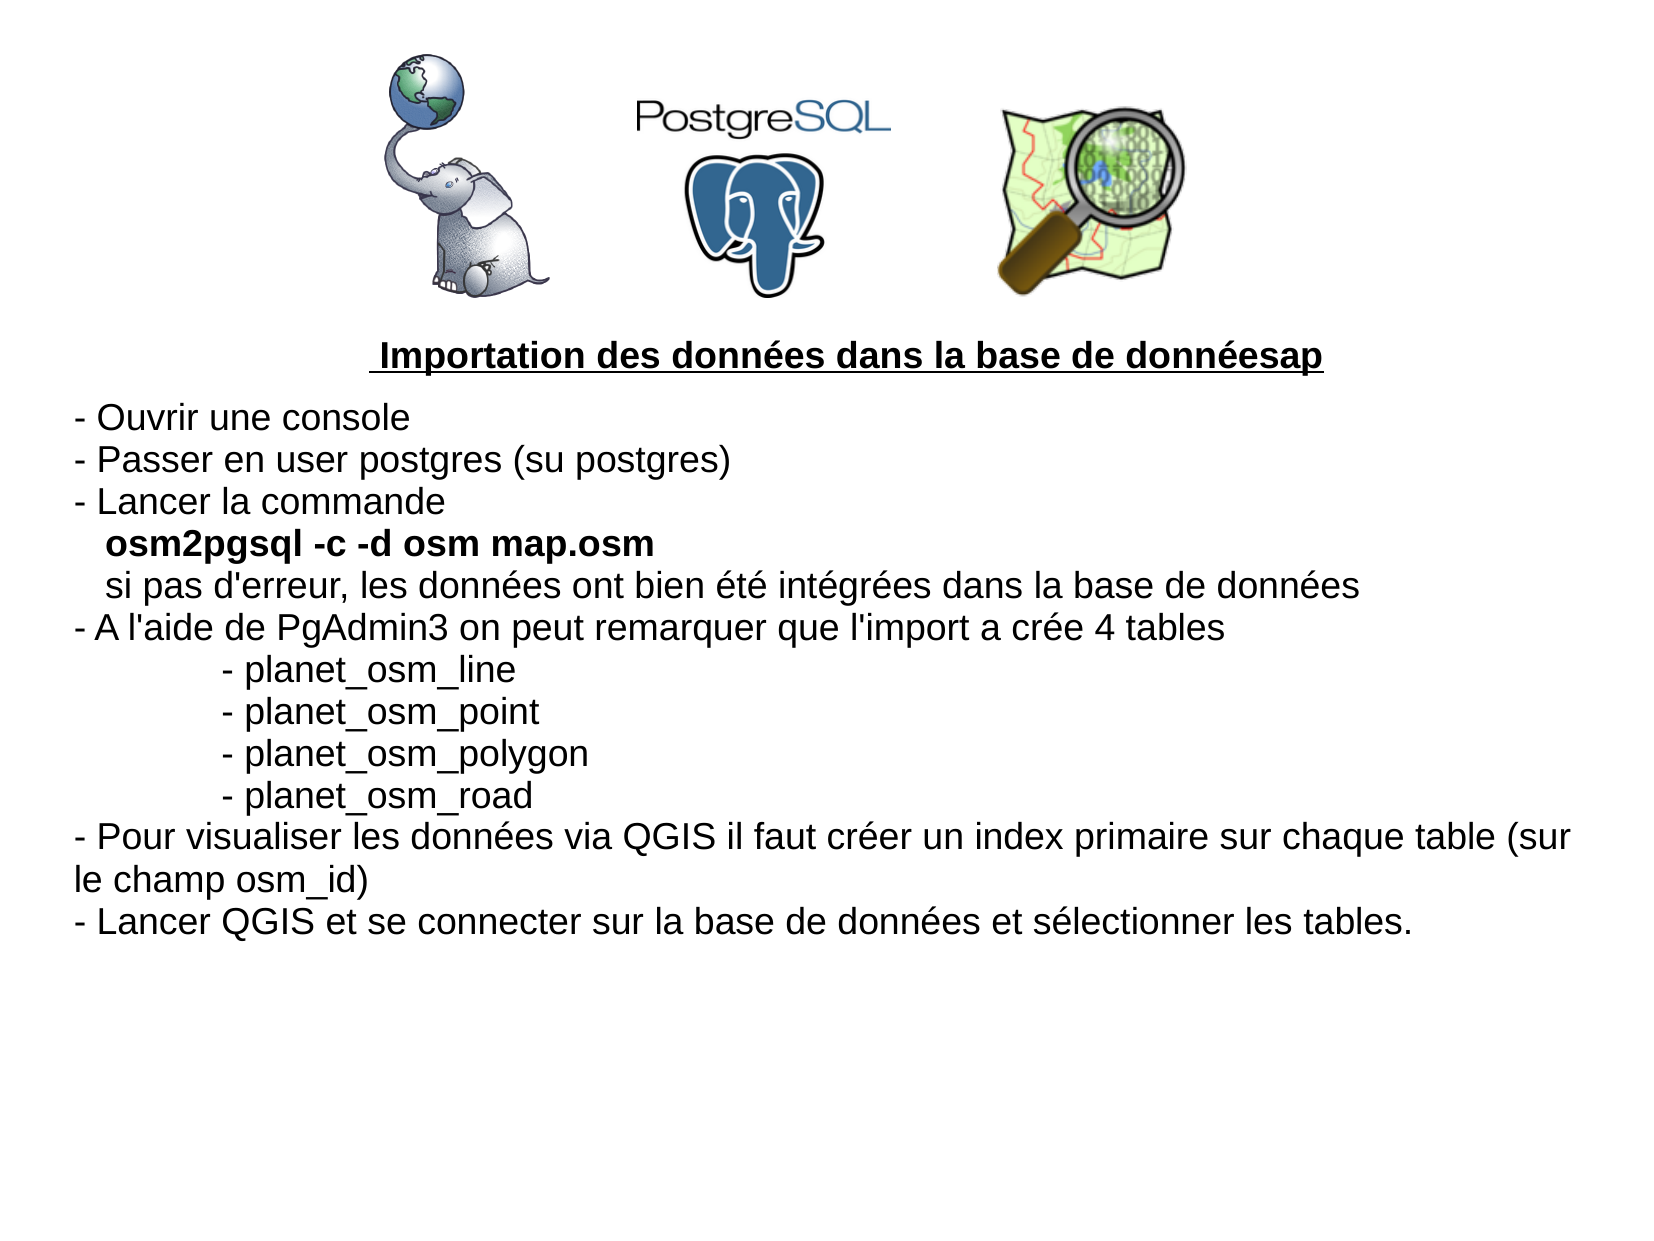

Importation des données dans la base de donnéesap
- Ouvrir une console
- Passer en user postgres (su postgres)
- Lancer la commande
 osm2pgsql -c -d osm map.osm
 si pas d'erreur, les données ont bien été intégrées dans la base de données
- A l'aide de PgAdmin3 on peut remarquer que l'import a crée 4 tables
		- planet_osm_line
		- planet_osm_point
		- planet_osm_polygon
		- planet_osm_road
- Pour visualiser les données via QGIS il faut créer un index primaire sur chaque table (sur le champ osm_id)
- Lancer QGIS et se connecter sur la base de données et sélectionner les tables.